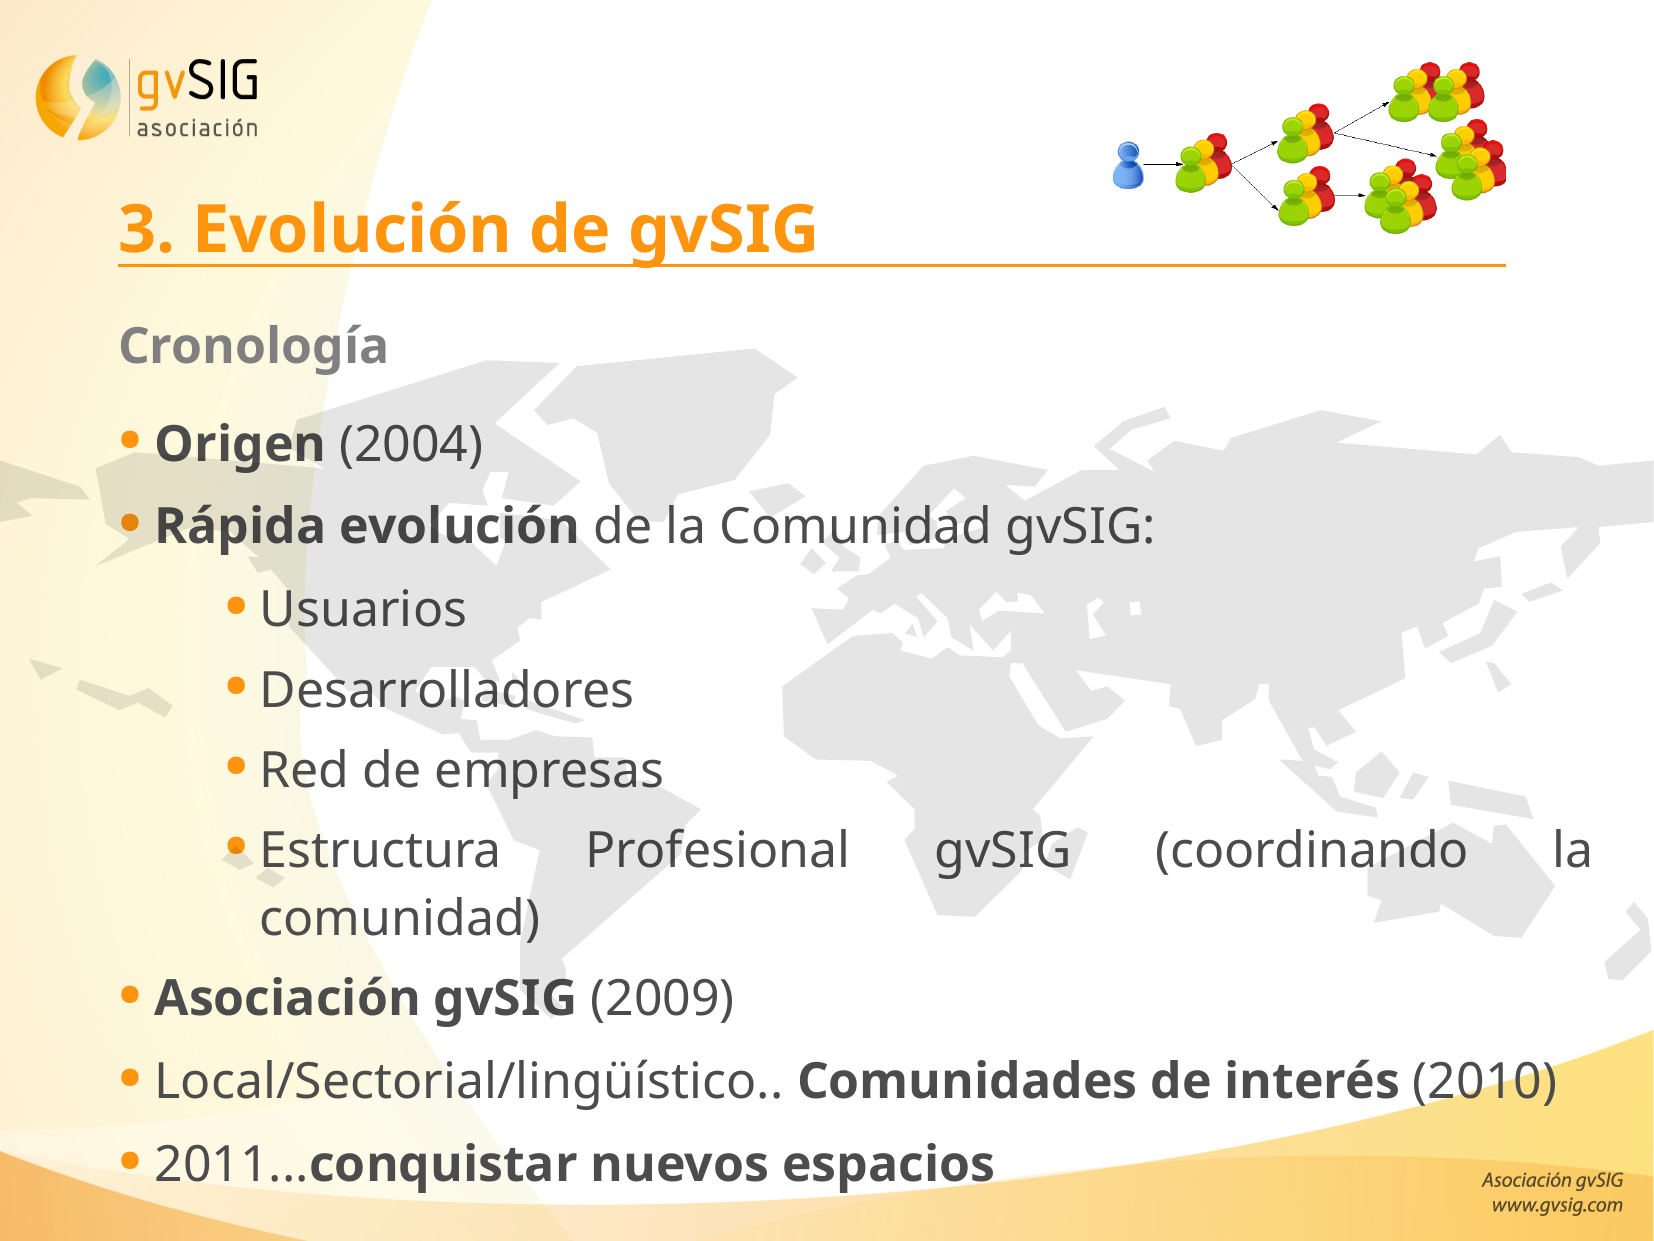

# 3. Evolución de gvSIG
Cronología
 Origen (2004)
 Rápida evolución de la Comunidad gvSIG:
Usuarios
Desarrolladores
Red de empresas
Estructura Profesional gvSIG (coordinando la comunidad)
 Asociación gvSIG (2009)
 Local/Sectorial/lingüístico.. Comunidades de interés (2010)
 2011...conquistar nuevos espacios